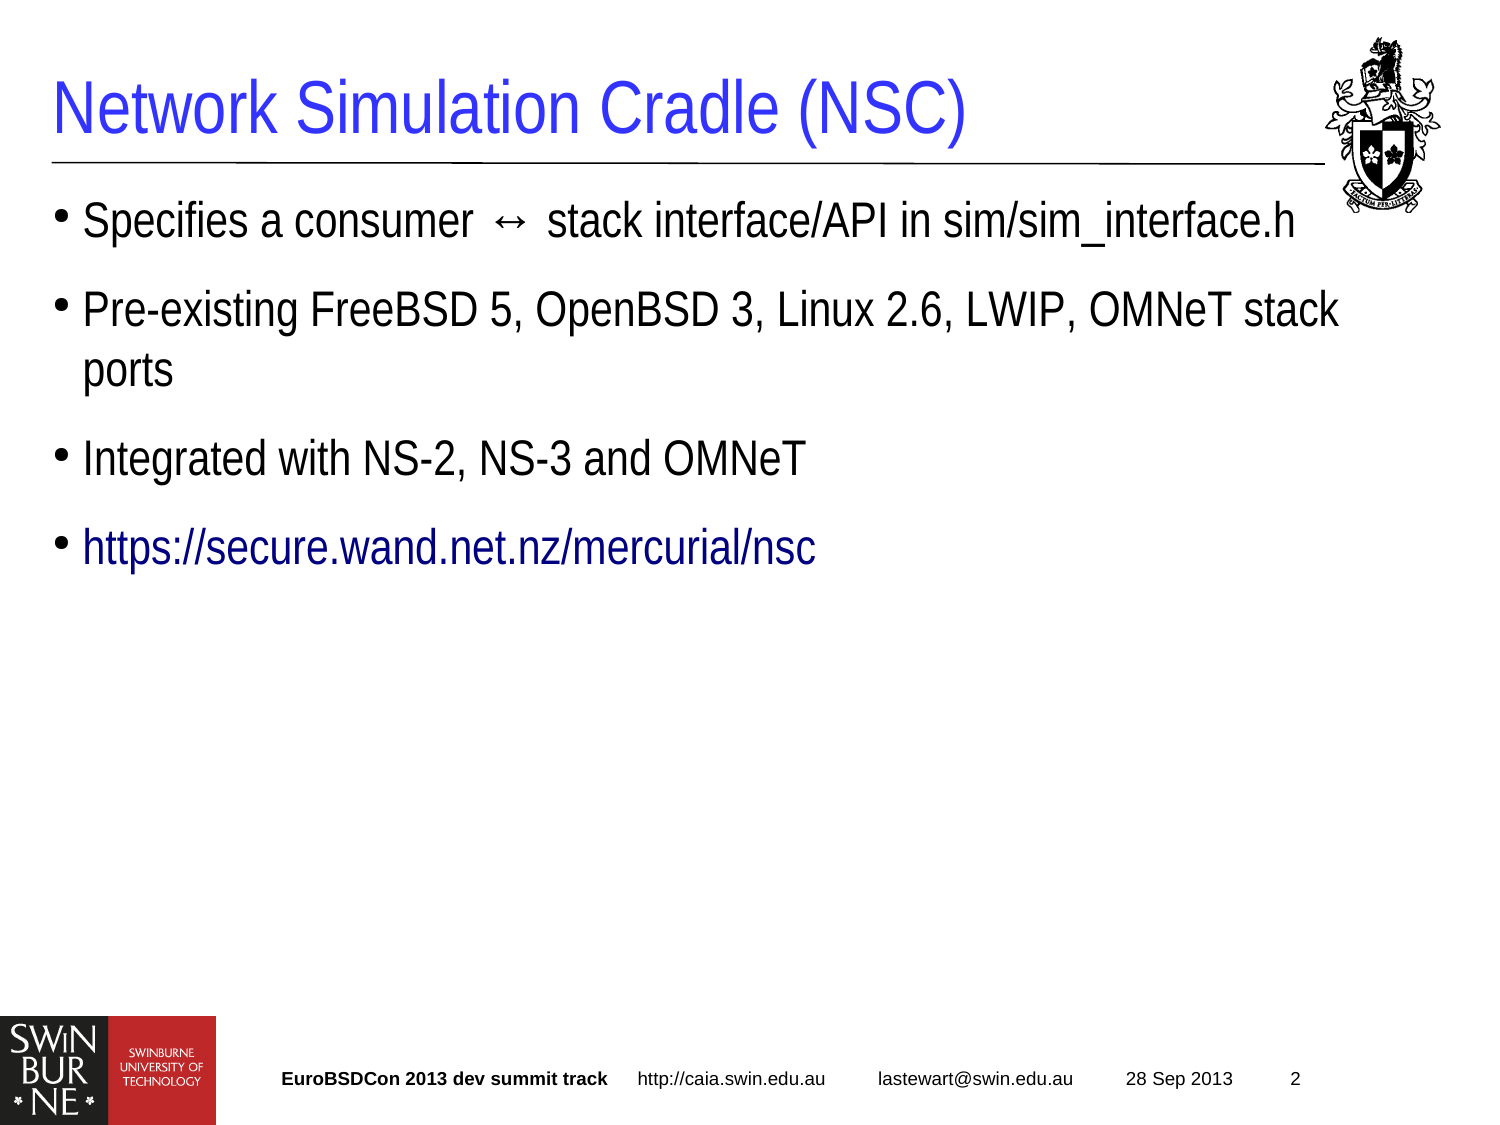

# Network Simulation Cradle (NSC)
Specifies a consumer ↔ stack interface/API in sim/sim_interface.h
Pre-existing FreeBSD 5, OpenBSD 3, Linux 2.6, LWIP, OMNeT stack ports
Integrated with NS-2, NS-3 and OMNeT
https://secure.wand.net.nz/mercurial/nsc